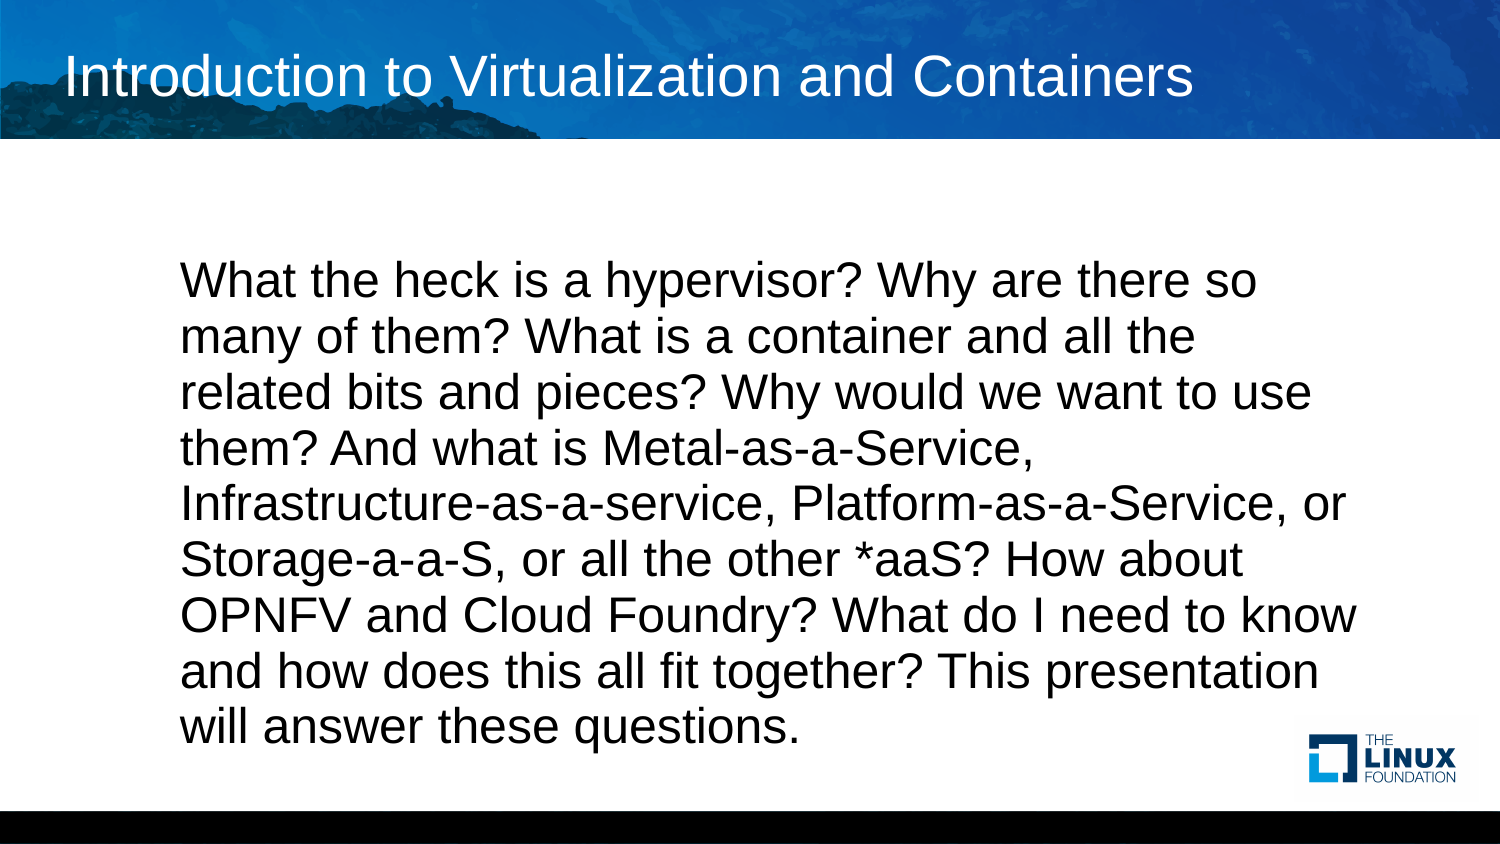

# Introduction to Virtualization and Containers
What the heck is a hypervisor? Why are there so many of them? What is a container and all the related bits and pieces? Why would we want to use them? And what is Metal-as-a-Service, Infrastructure-as-a-service, Platform-as-a-Service, or Storage-a-a-S, or all the other *aaS? How about OPNFV and Cloud Foundry? What do I need to know and how does this all fit together? This presentation will answer these questions.